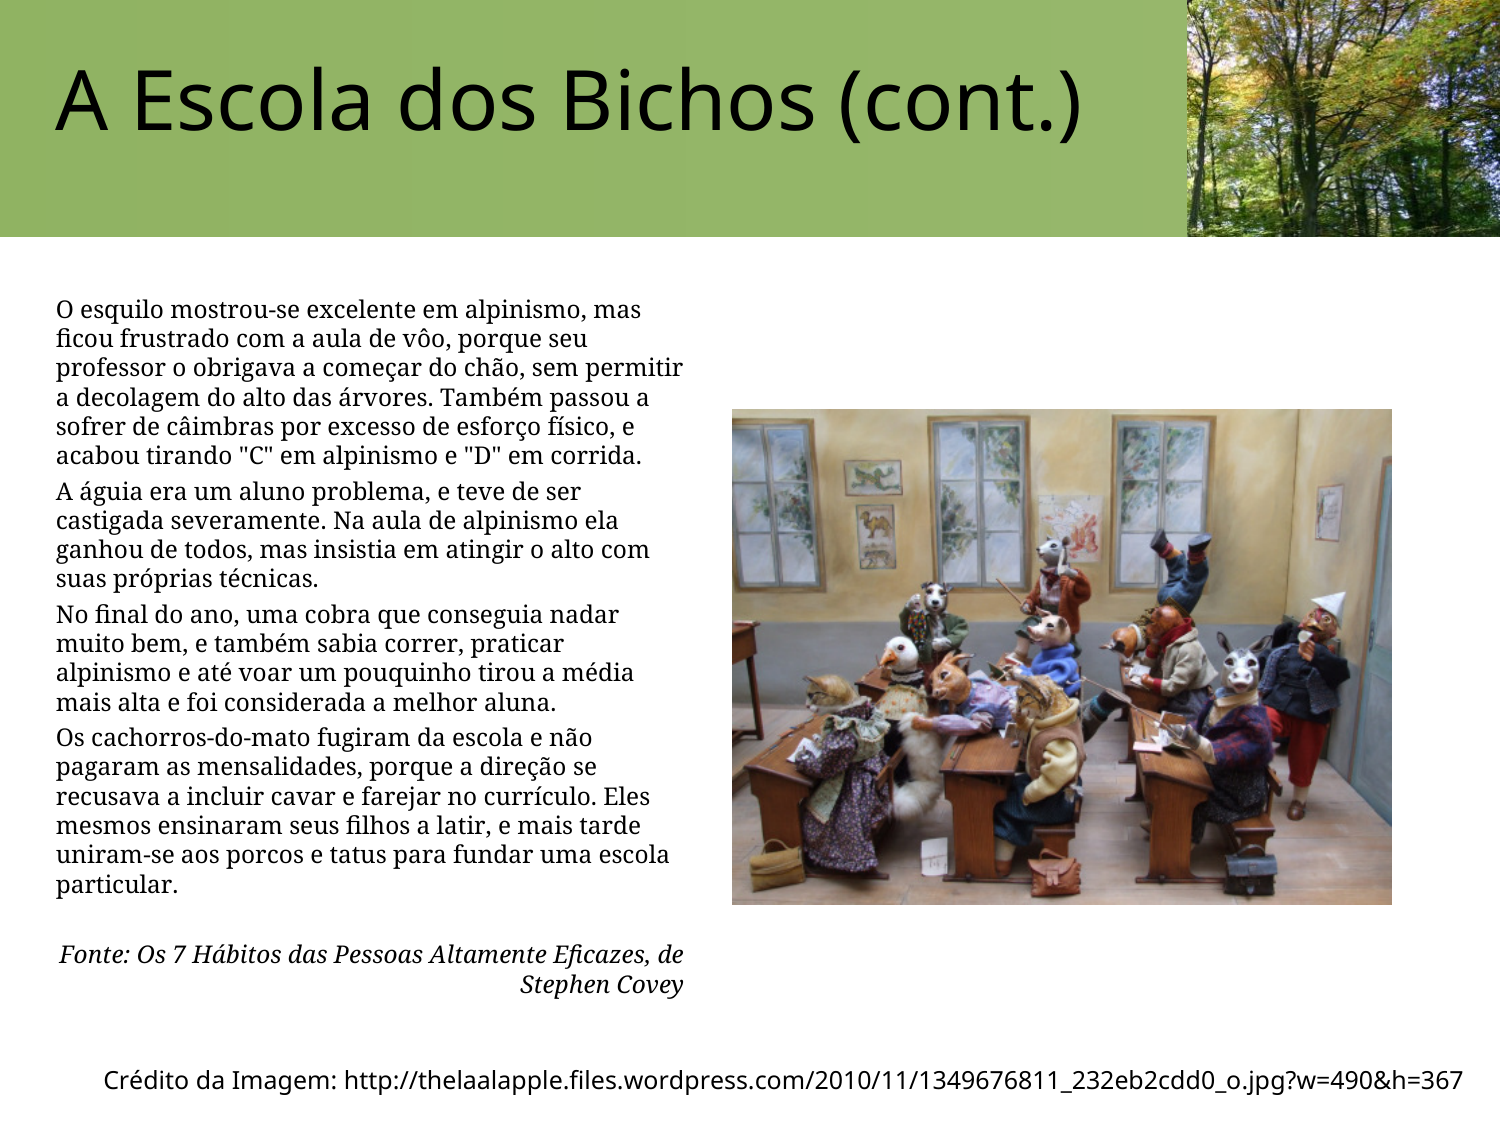

# A Escola dos Bichos (cont.)
O esquilo mostrou-se excelente em alpinismo, mas ficou frustrado com a aula de vôo, porque seu professor o obrigava a começar do chão, sem permitir a decolagem do alto das árvores. Também passou a sofrer de câimbras por excesso de esforço físico, e acabou tirando "C" em alpinismo e "D" em corrida.
A águia era um aluno problema, e teve de ser castigada severamente. Na aula de alpinismo ela ganhou de todos, mas insistia em atingir o alto com suas próprias técnicas.
No final do ano, uma cobra que conseguia nadar muito bem, e também sabia correr, praticar alpinismo e até voar um pouquinho tirou a média mais alta e foi considerada a melhor aluna.
Os cachorros-do-mato fugiram da escola e não pagaram as mensalidades, porque a direção se recusava a incluir cavar e farejar no currículo. Eles mesmos ensinaram seus filhos a latir, e mais tarde uniram-se aos porcos e tatus para fundar uma escola particular.
Fonte: Os 7 Hábitos das Pessoas Altamente Eficazes, de Stephen Covey
Crédito da Imagem: http://thelaalapple.files.wordpress.com/2010/11/1349676811_232eb2cdd0_o.jpg?w=490&h=367